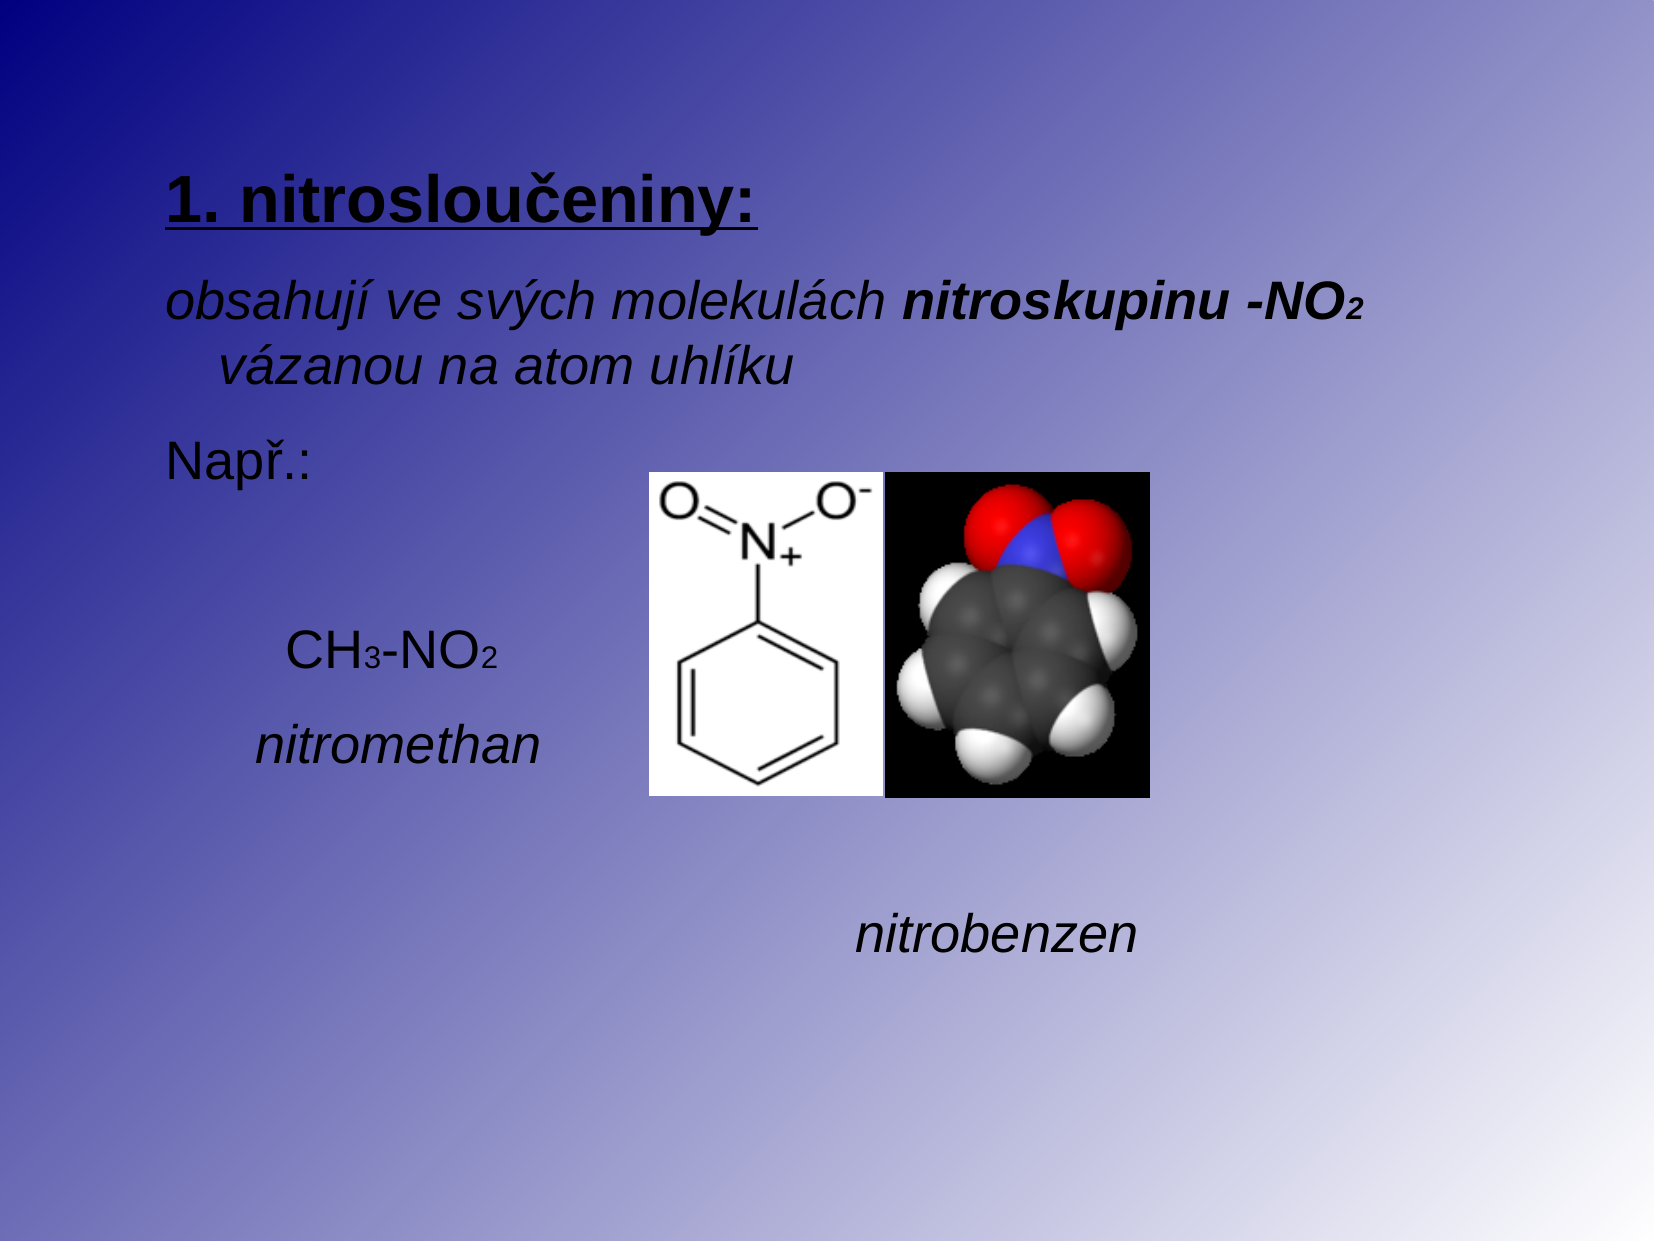

# 1. nitrosloučeniny:
obsahují ve svých molekulách nitroskupinu -NO2 vázanou na atom uhlíku
Např.:
 CH3-NO2
 nitromethan
 nitrobenzen